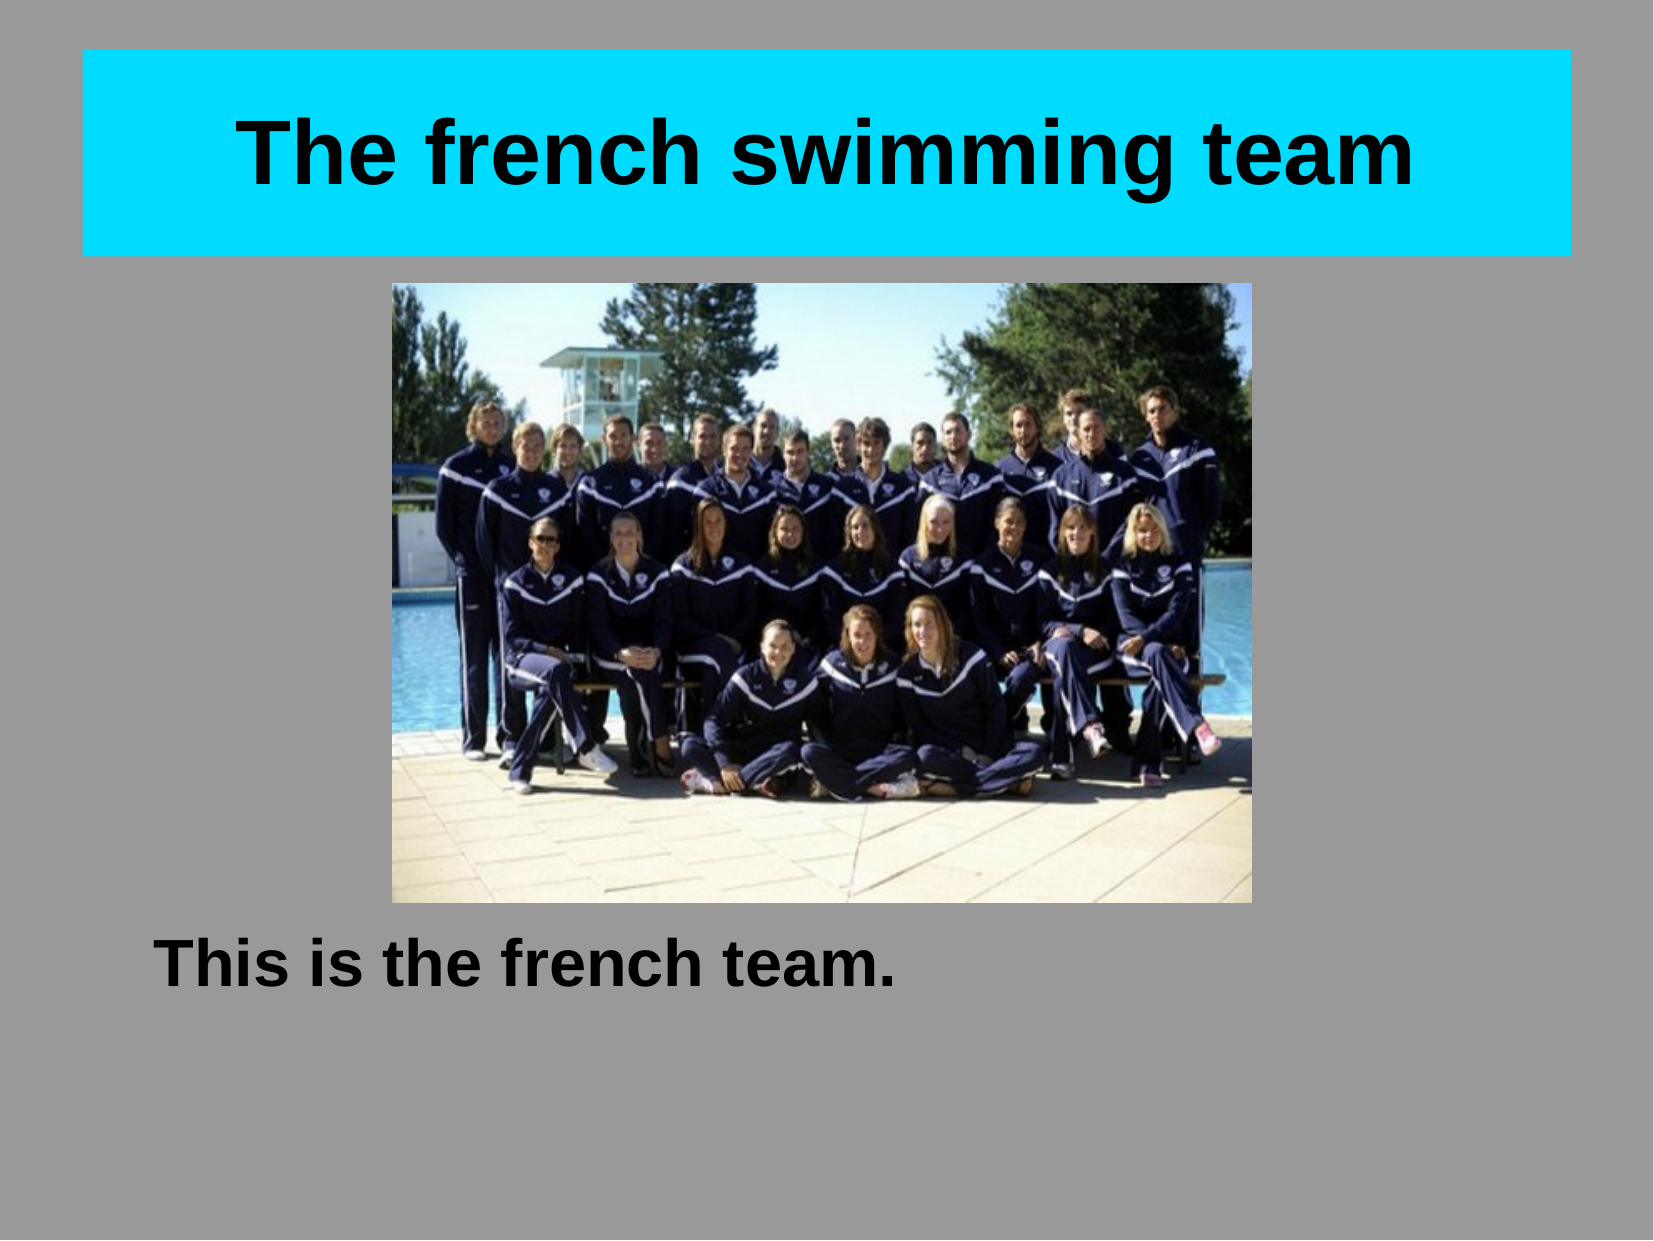

# The french swimming team
This is the french team.